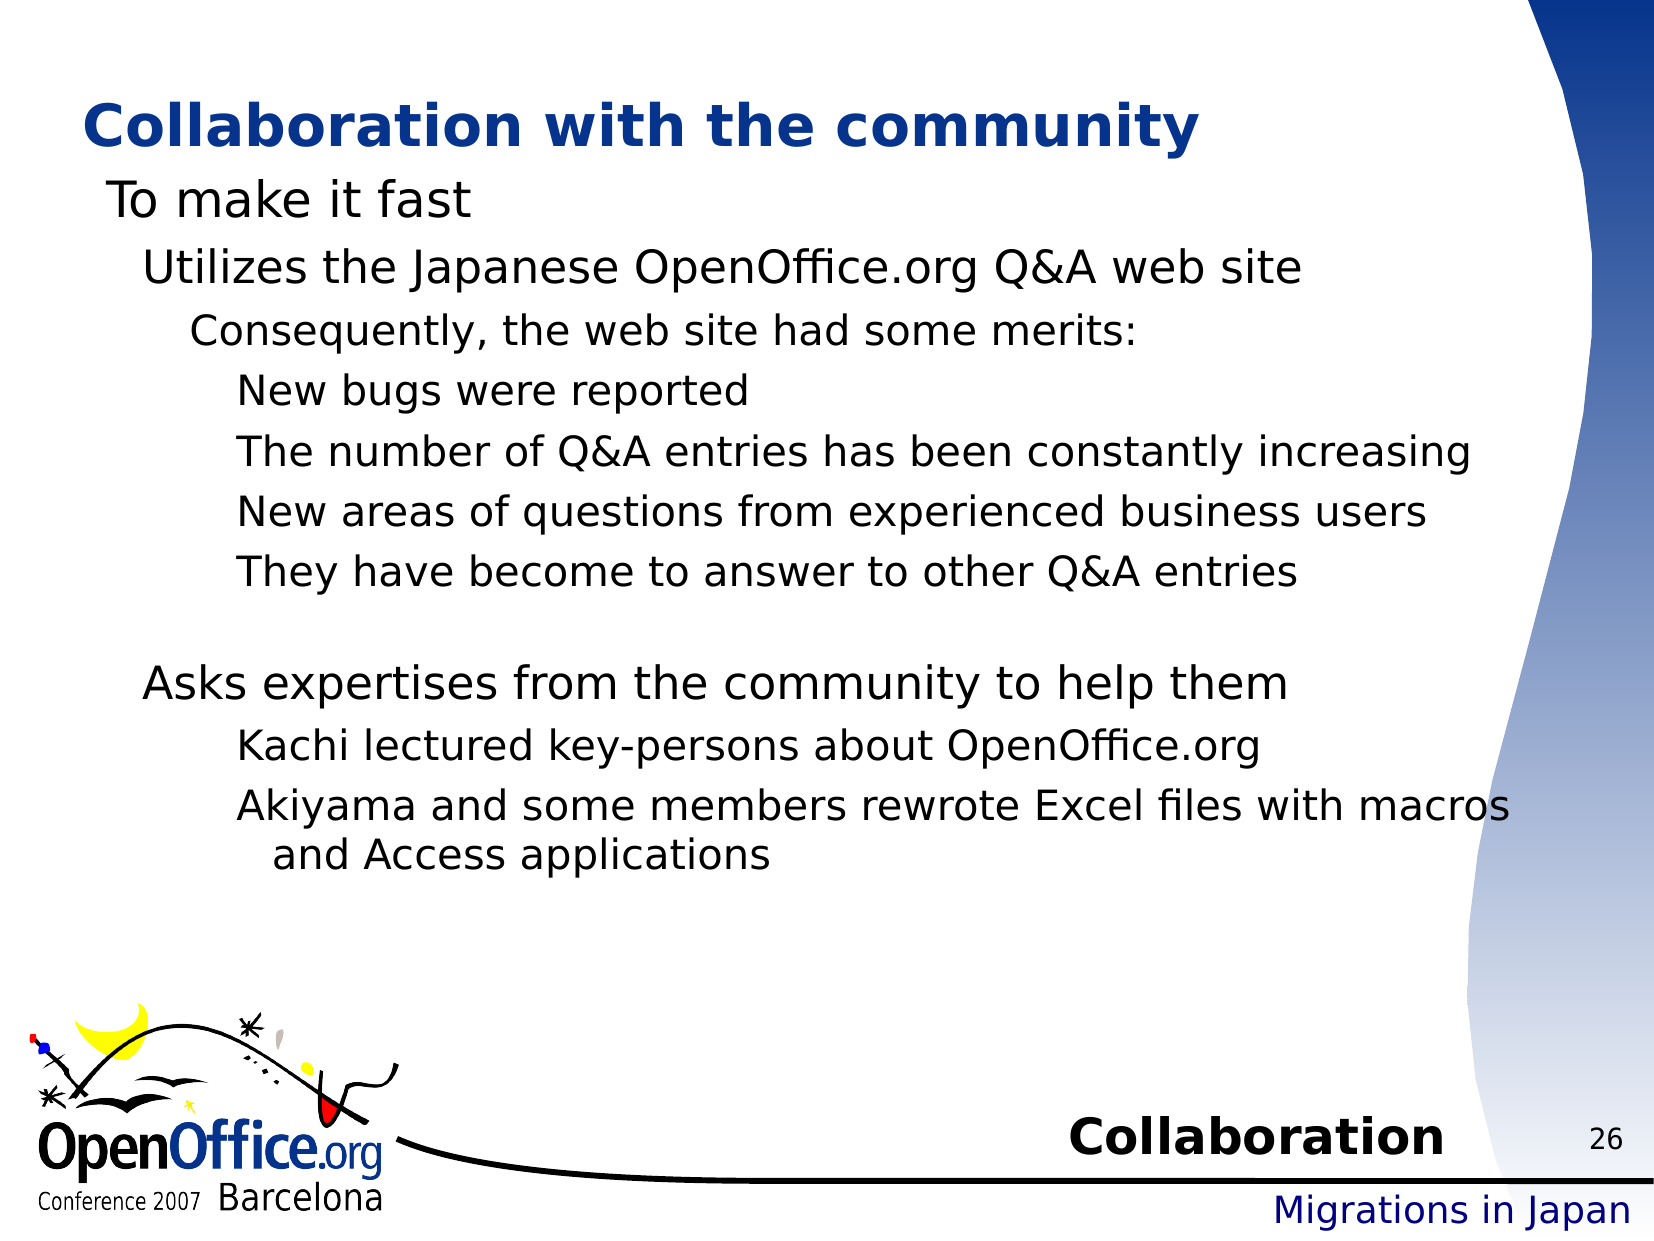

Collaboration with the community
To make it fast
Utilizes the Japanese OpenOffice.org Q&A web site
Consequently, the web site had some merits:
New bugs were reported
The number of Q&A entries has been constantly increasing
New areas of questions from experienced business users
They have become to answer to other Q&A entries
Asks expertises from the community to help them
Kachi lectured key-persons about OpenOffice.org
Akiyama and some members rewrote Excel files with macros and Access applications
# Collaboration
26